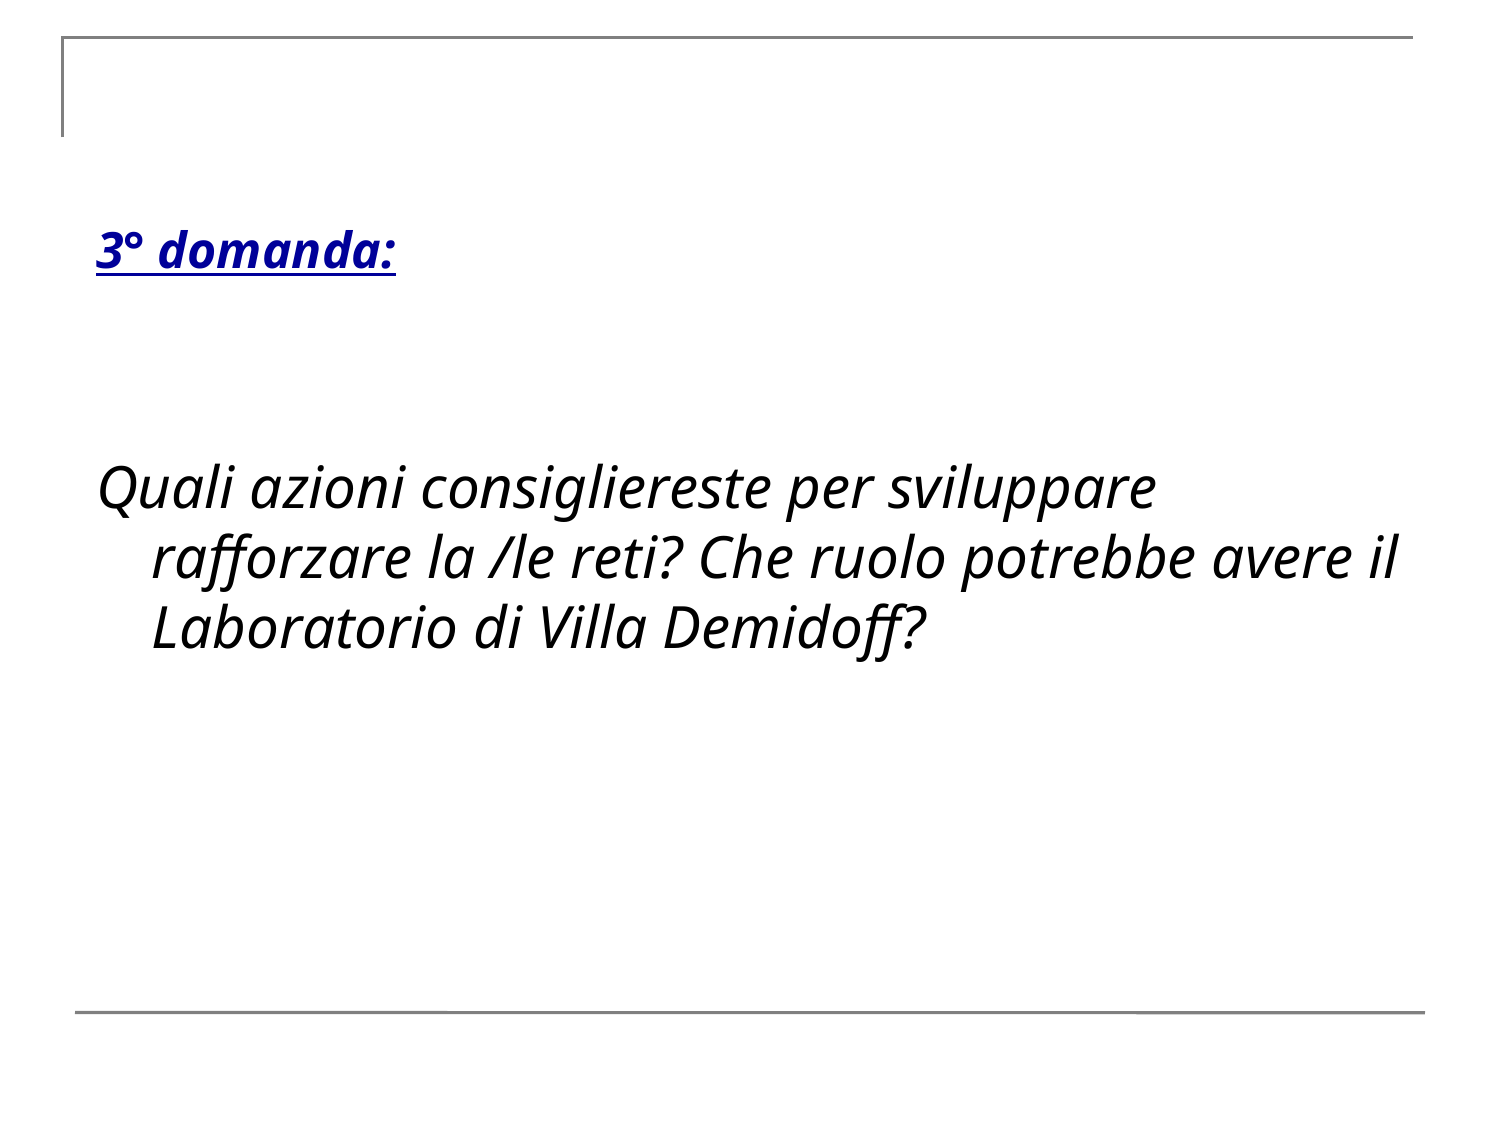

3° domanda:
Quali azioni consigliereste per sviluppare rafforzare la /le reti? Che ruolo potrebbe avere il Laboratorio di Villa Demidoff?